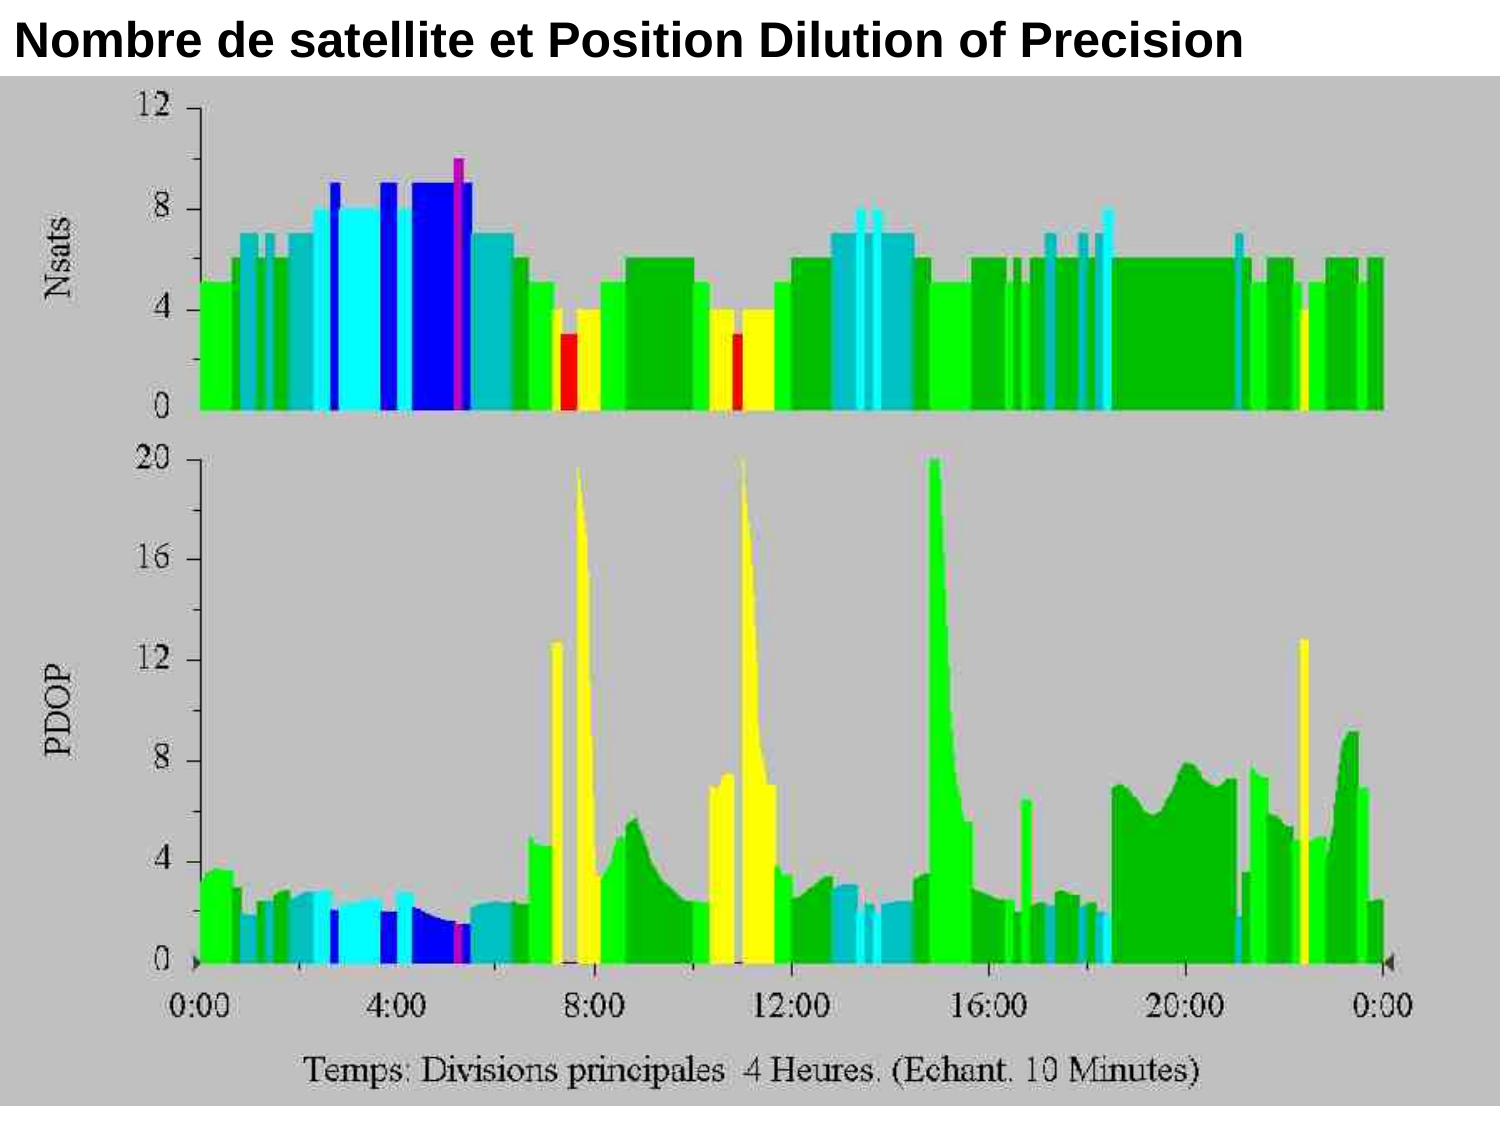

Nombre de satellite et Position Dilution of Precision
Cartographie Numérique et Levé de Terrain - Eléonore Wolff - ULB